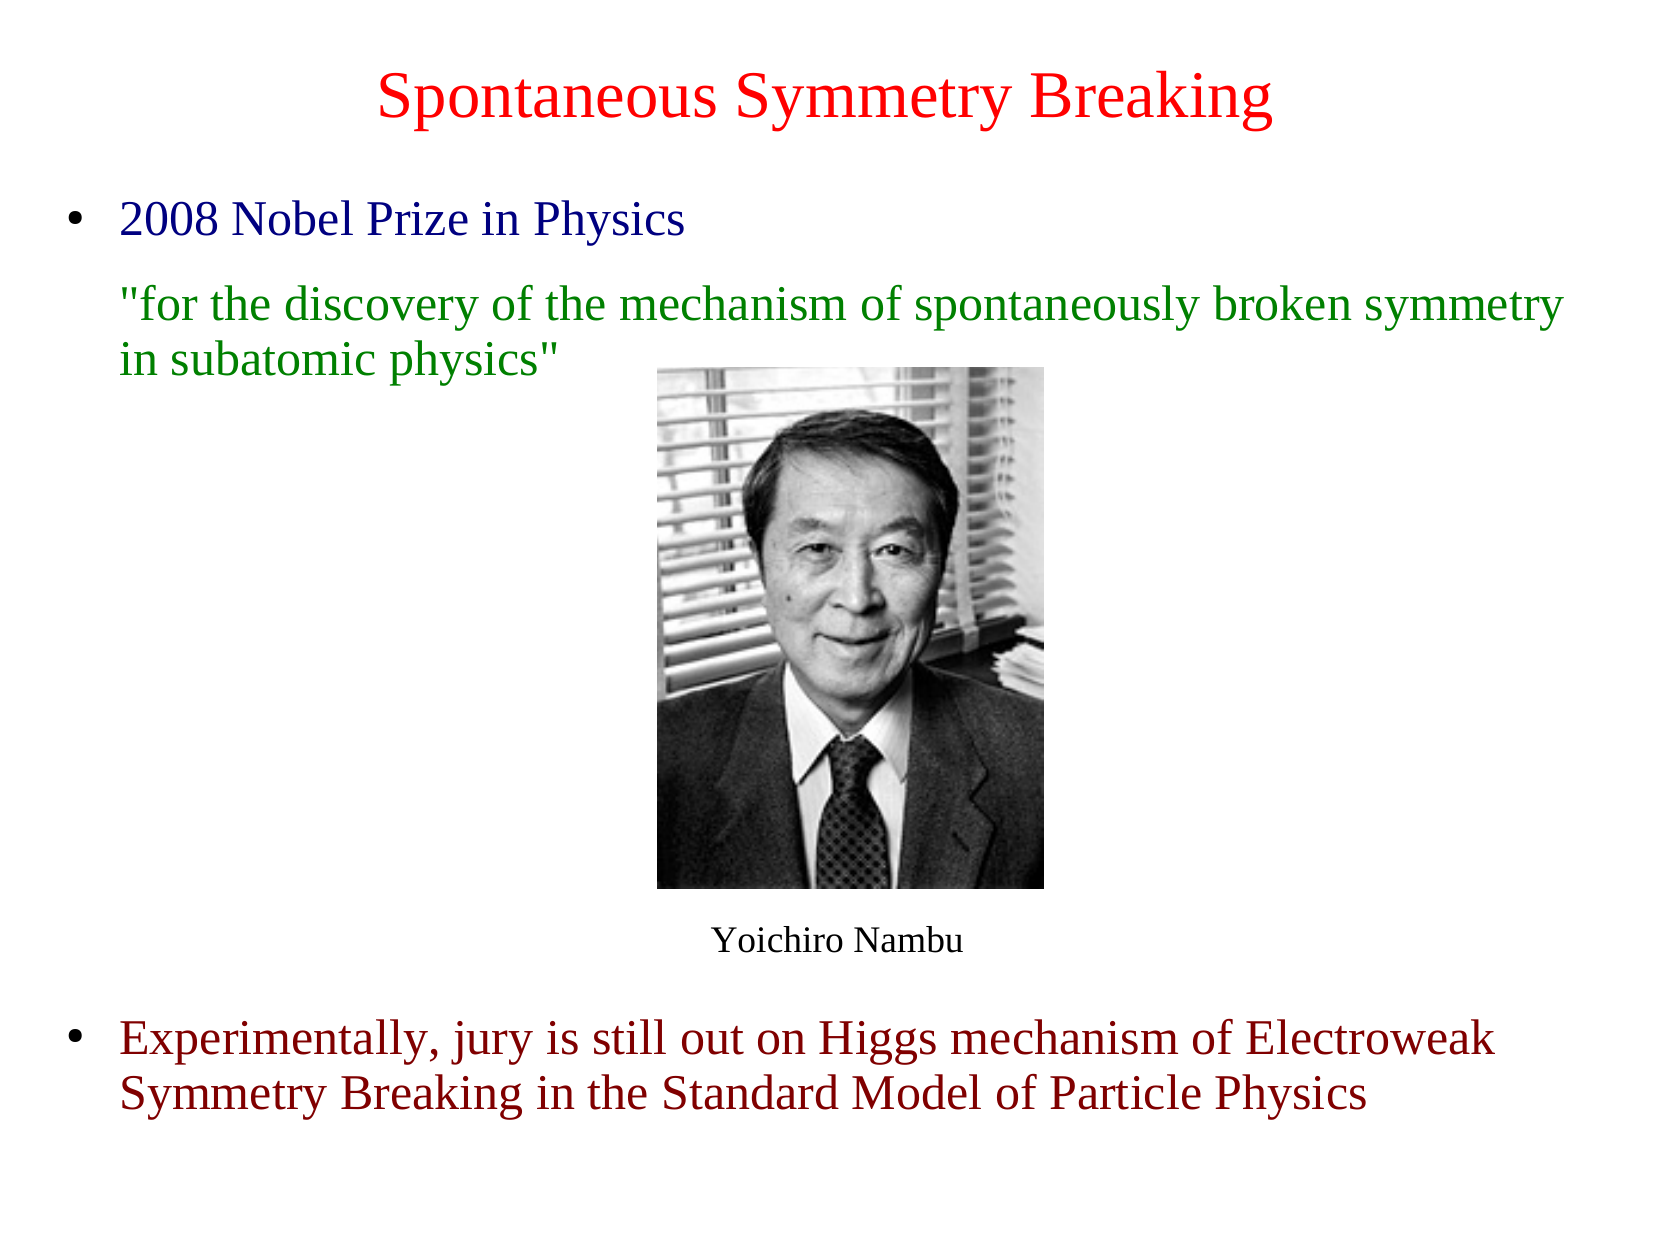

# Spontaneous Symmetry Breaking
2008 Nobel Prize in Physics
"for the discovery of the mechanism of spontaneously broken symmetry in subatomic physics"
Experimentally, jury is still out on Higgs mechanism of Electroweak Symmetry Breaking in the Standard Model of Particle Physics
Yoichiro Nambu